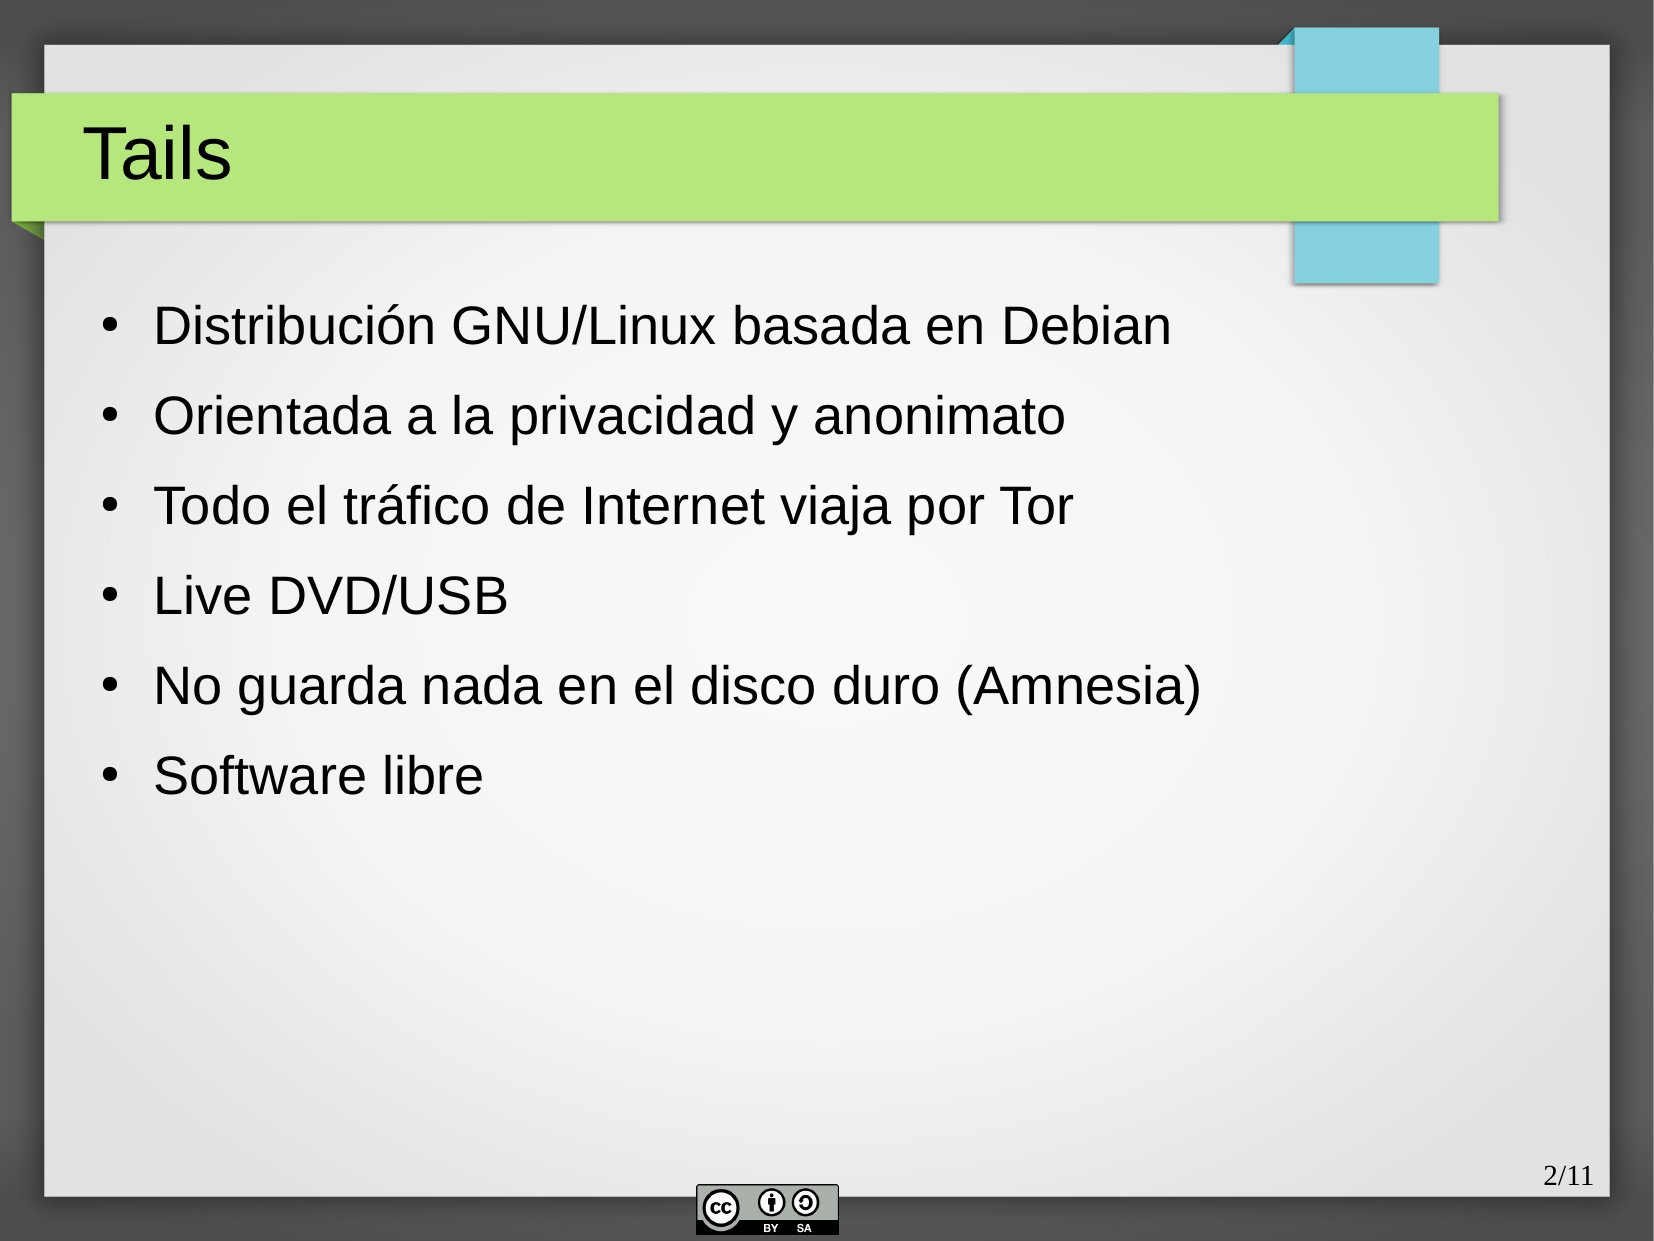

# Tails
Distribución GNU/Linux basada en Debian
Orientada a la privacidad y anonimato
Todo el tráfico de Internet viaja por Tor
Live DVD/USB
No guarda nada en el disco duro (Amnesia)
Software libre
2